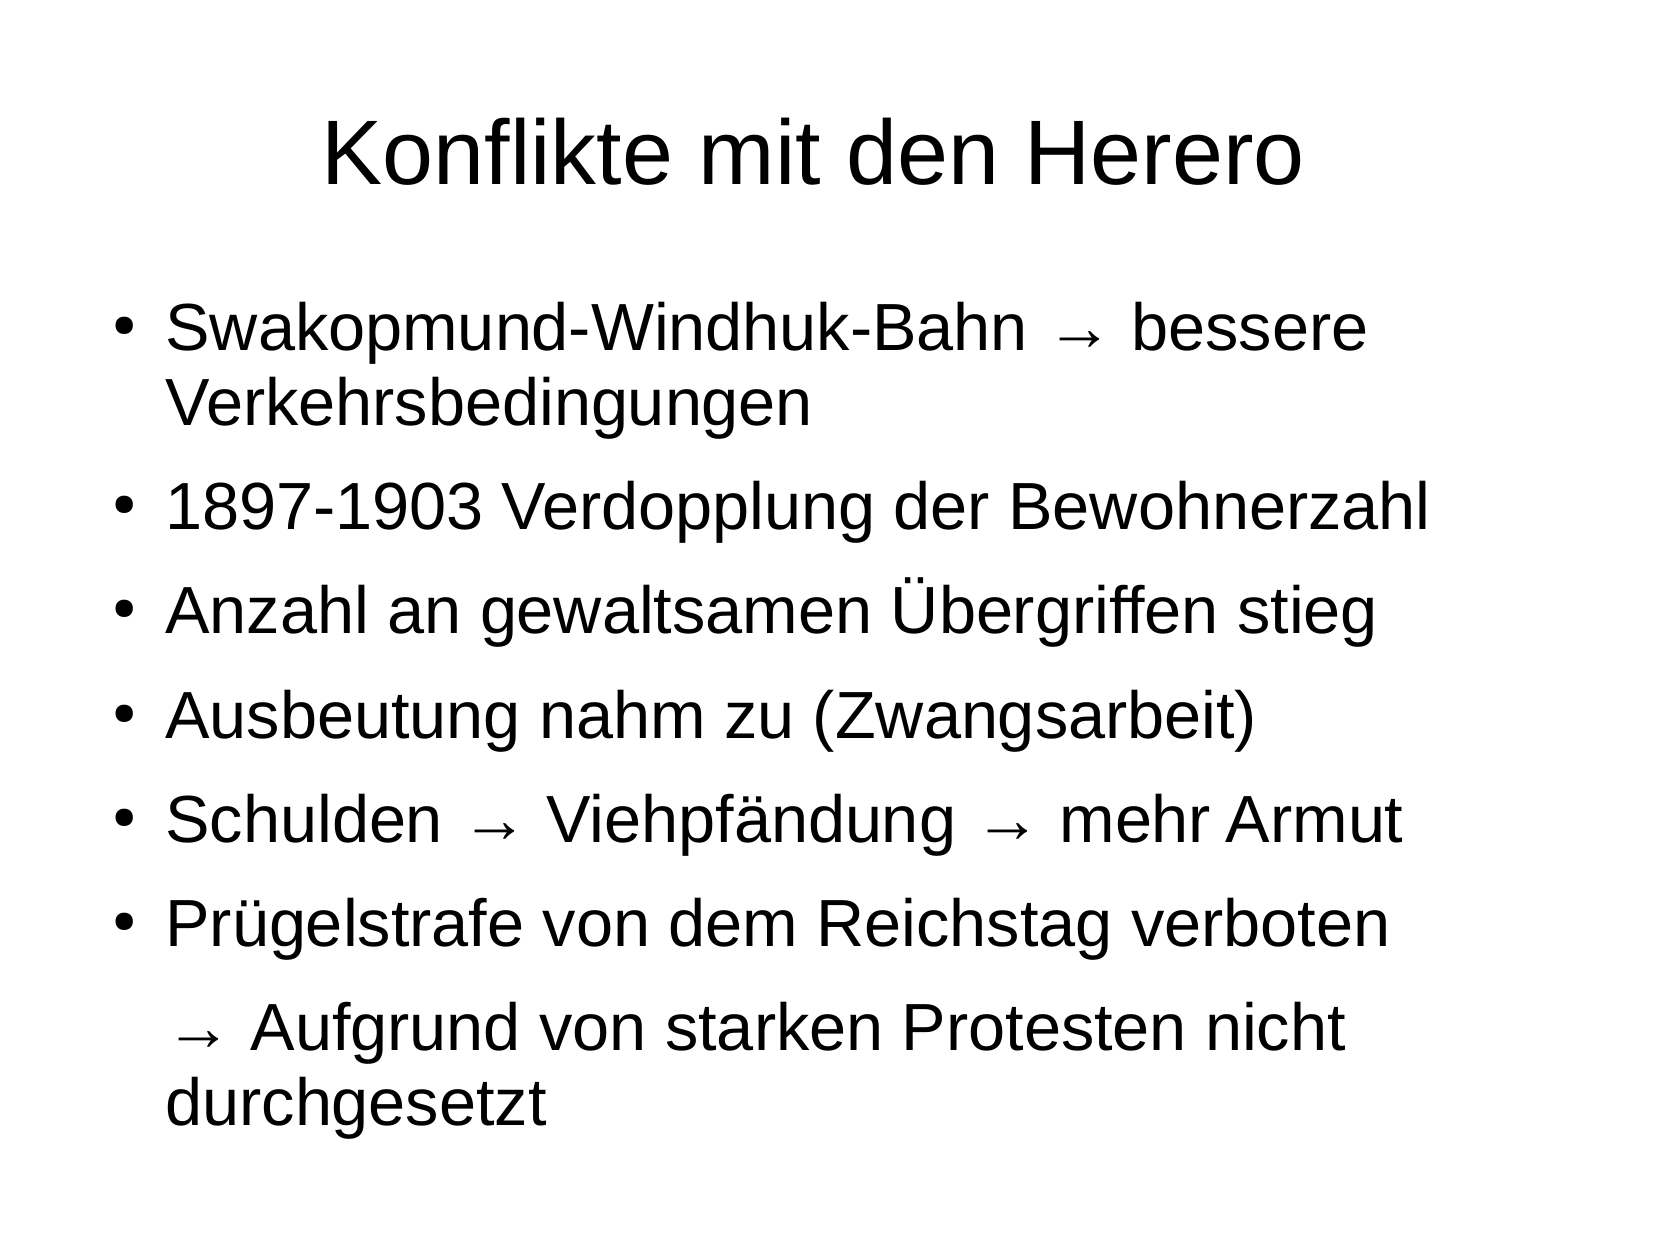

# Konflikte mit den Herero
Swakopmund-Windhuk-Bahn → bessere Verkehrsbedingungen
1897-1903 Verdopplung der Bewohnerzahl
Anzahl an gewaltsamen Übergriffen stieg
Ausbeutung nahm zu (Zwangsarbeit)
Schulden → Viehpfändung → mehr Armut
Prügelstrafe von dem Reichstag verboten
→ Aufgrund von starken Protesten nicht durchgesetzt